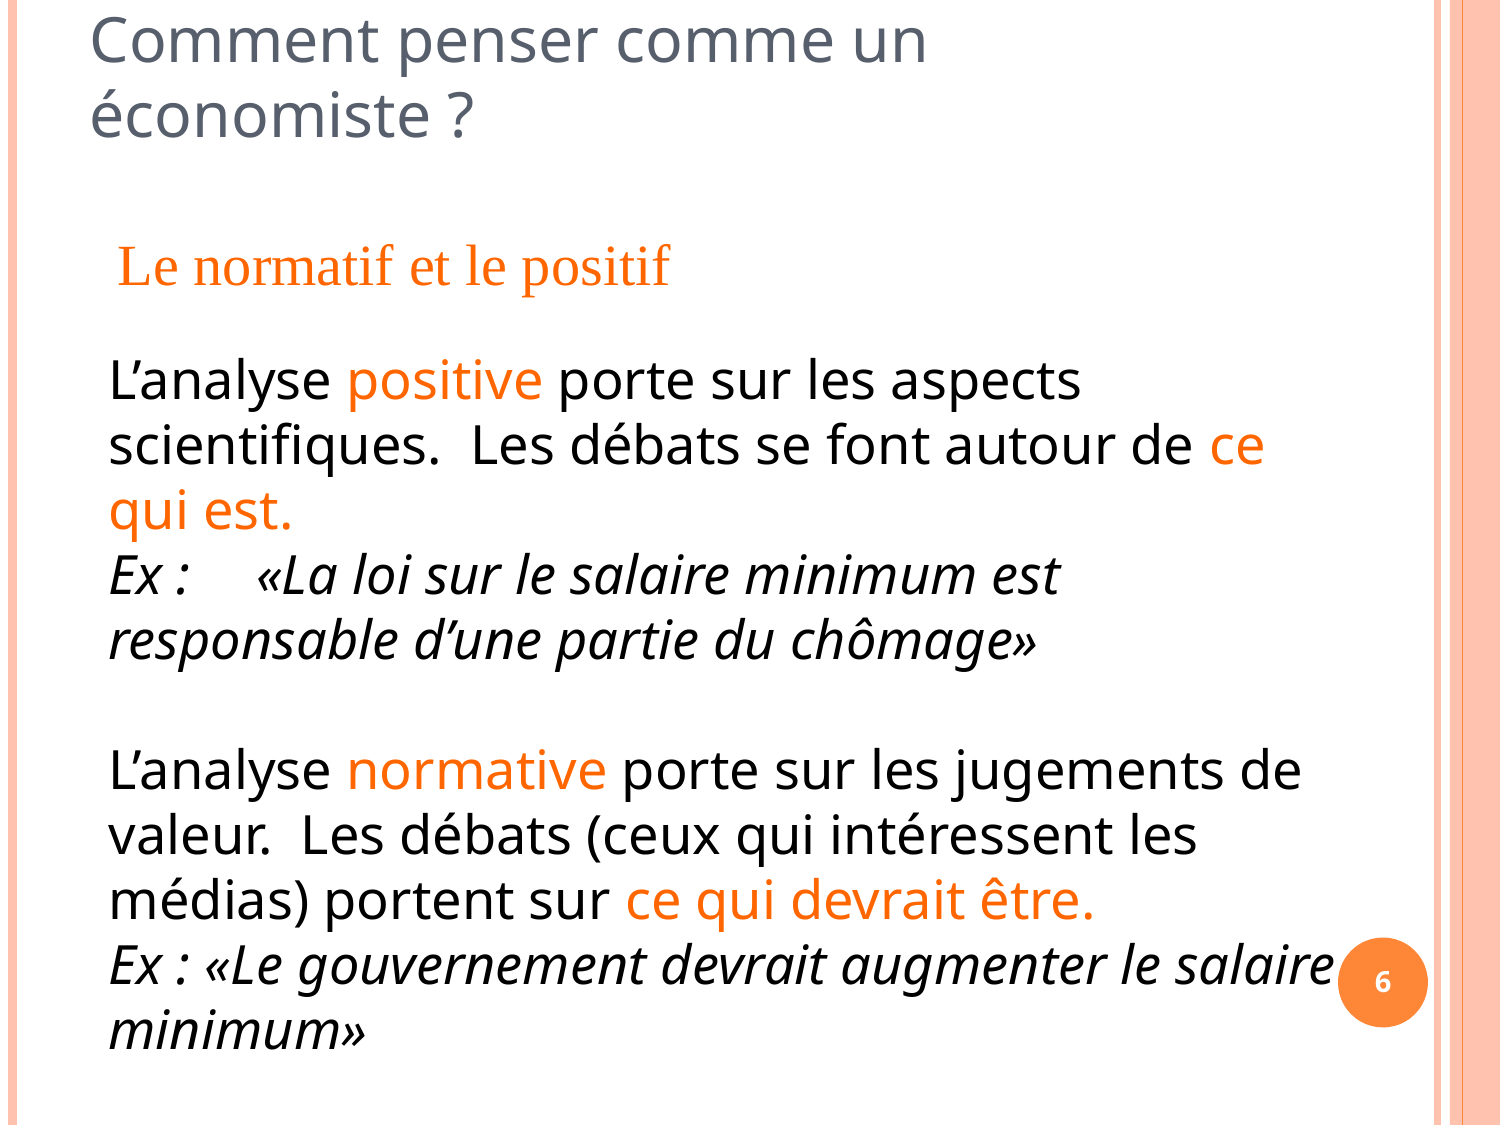

Comment penser comme un économiste ?
Le normatif et le positif
L’analyse positive porte sur les aspects scientifiques. Les débats se font autour de ce qui est.
Ex :	«La loi sur le salaire minimum est responsable d’une partie du chômage»
L’analyse normative porte sur les jugements de valeur. Les débats (ceux qui intéressent les médias) portent sur ce qui devrait être.
Ex : «Le gouvernement devrait augmenter le salaire minimum»